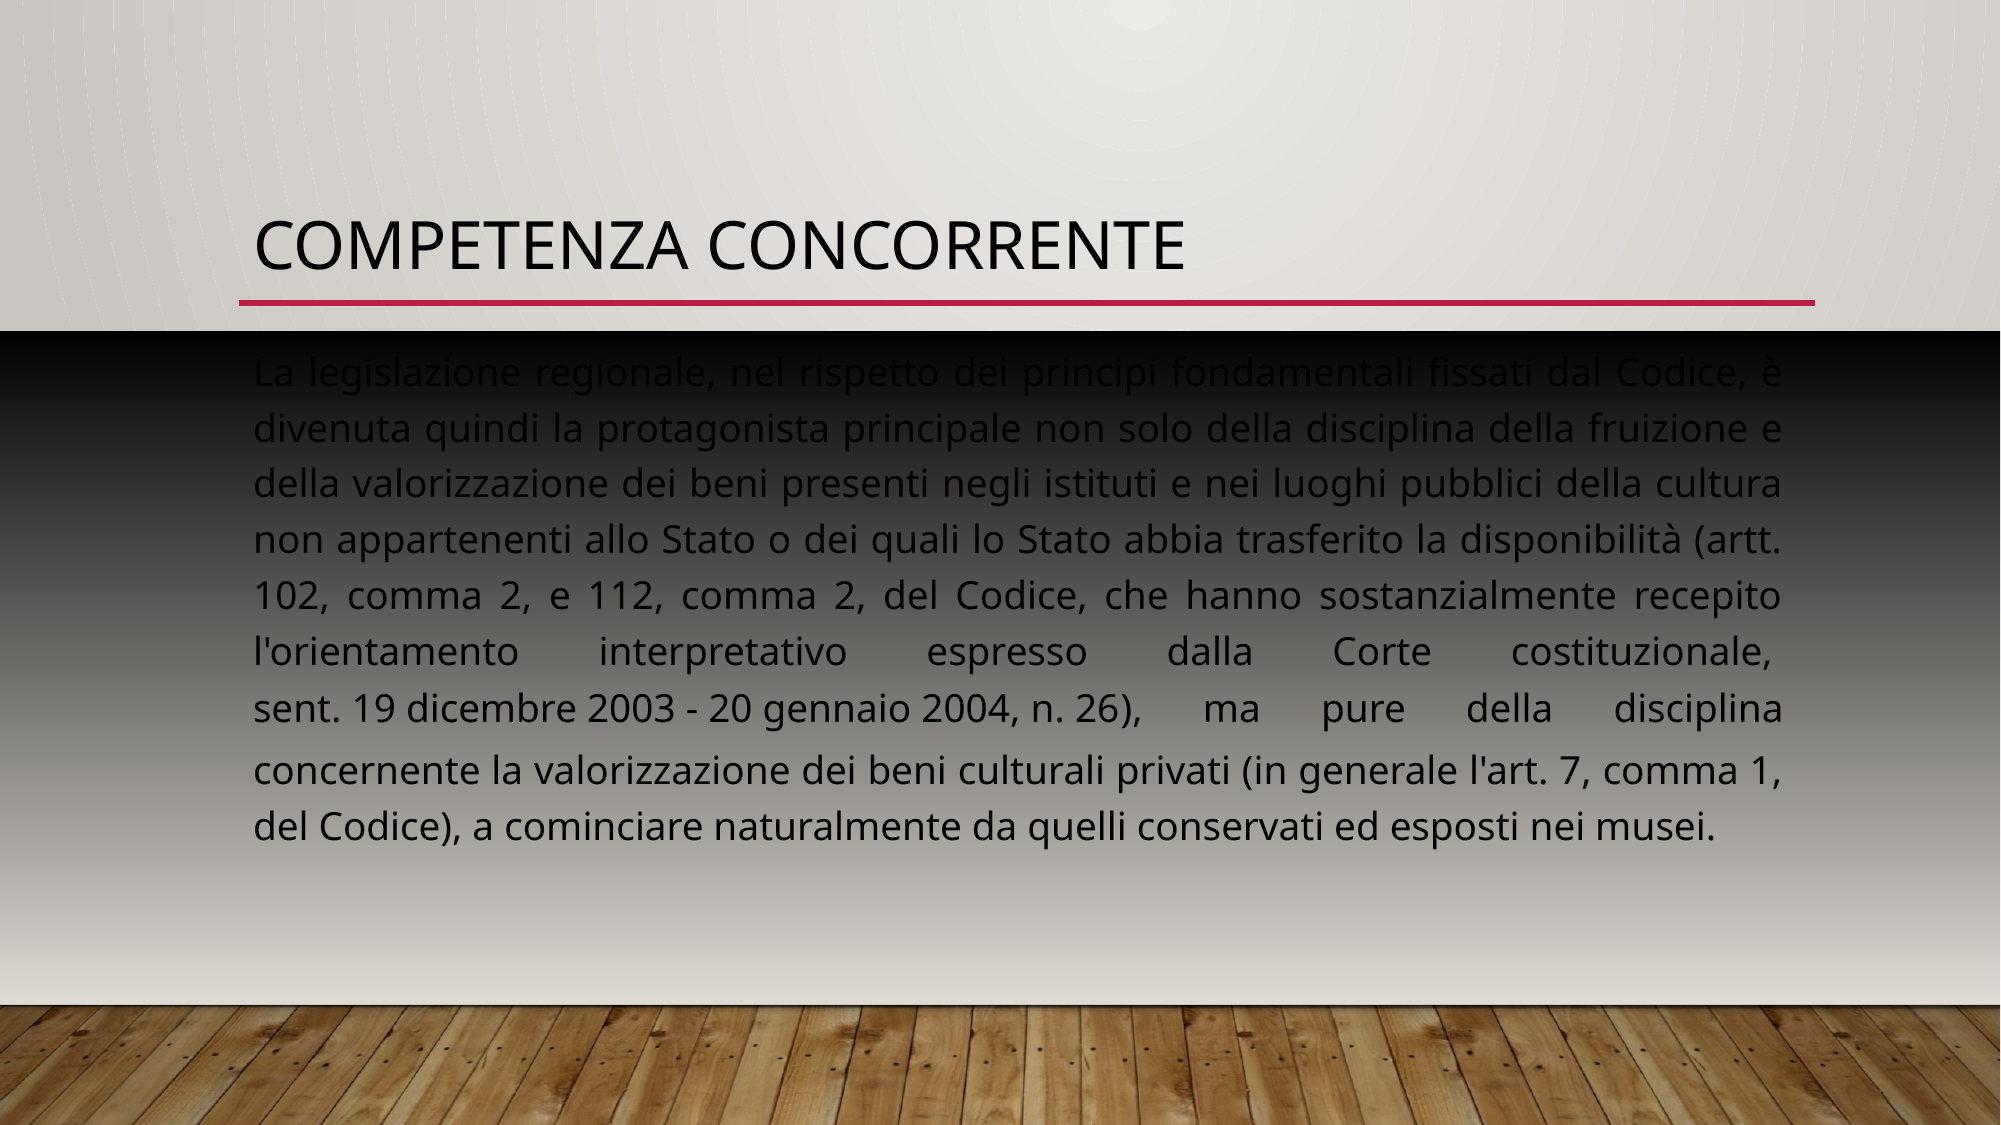

# Competenza concorrente
La legislazione regionale, nel rispetto dei principi fondamentali fissati dal Codice, è divenuta quindi la protagonista principale non solo della disciplina della fruizione e della valorizzazione dei beni presenti negli istituti e nei luoghi pubblici della cultura non appartenenti allo Stato o dei quali lo Stato abbia trasferito la disponibilità (artt. 102, comma 2, e 112, comma 2, del Codice, che hanno sostanzialmente recepito l'orientamento interpretativo espresso dalla Corte costituzionale, sent. 19 dicembre 2003 - 20 gennaio 2004, n. 26), ma pure della disciplina concernente la valorizzazione dei beni culturali privati (in generale l'art. 7, comma 1, del Codice), a cominciare naturalmente da quelli conservati ed esposti nei musei.